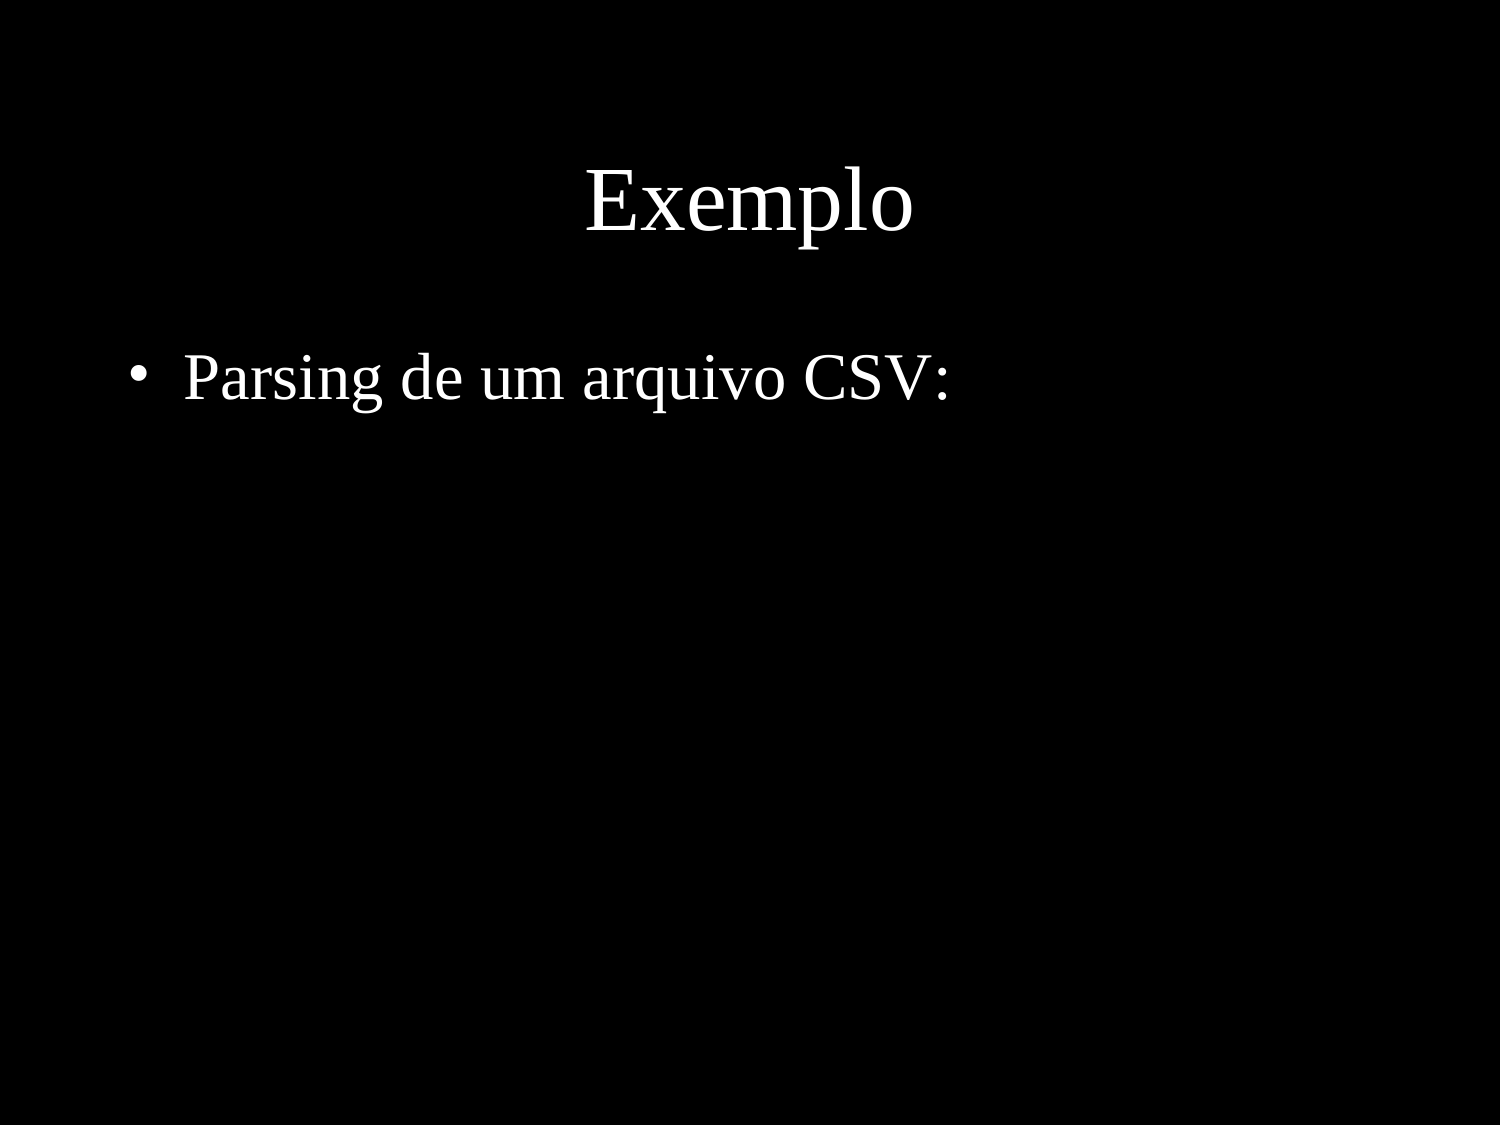

# Exemplo
Parsing de um arquivo CSV: